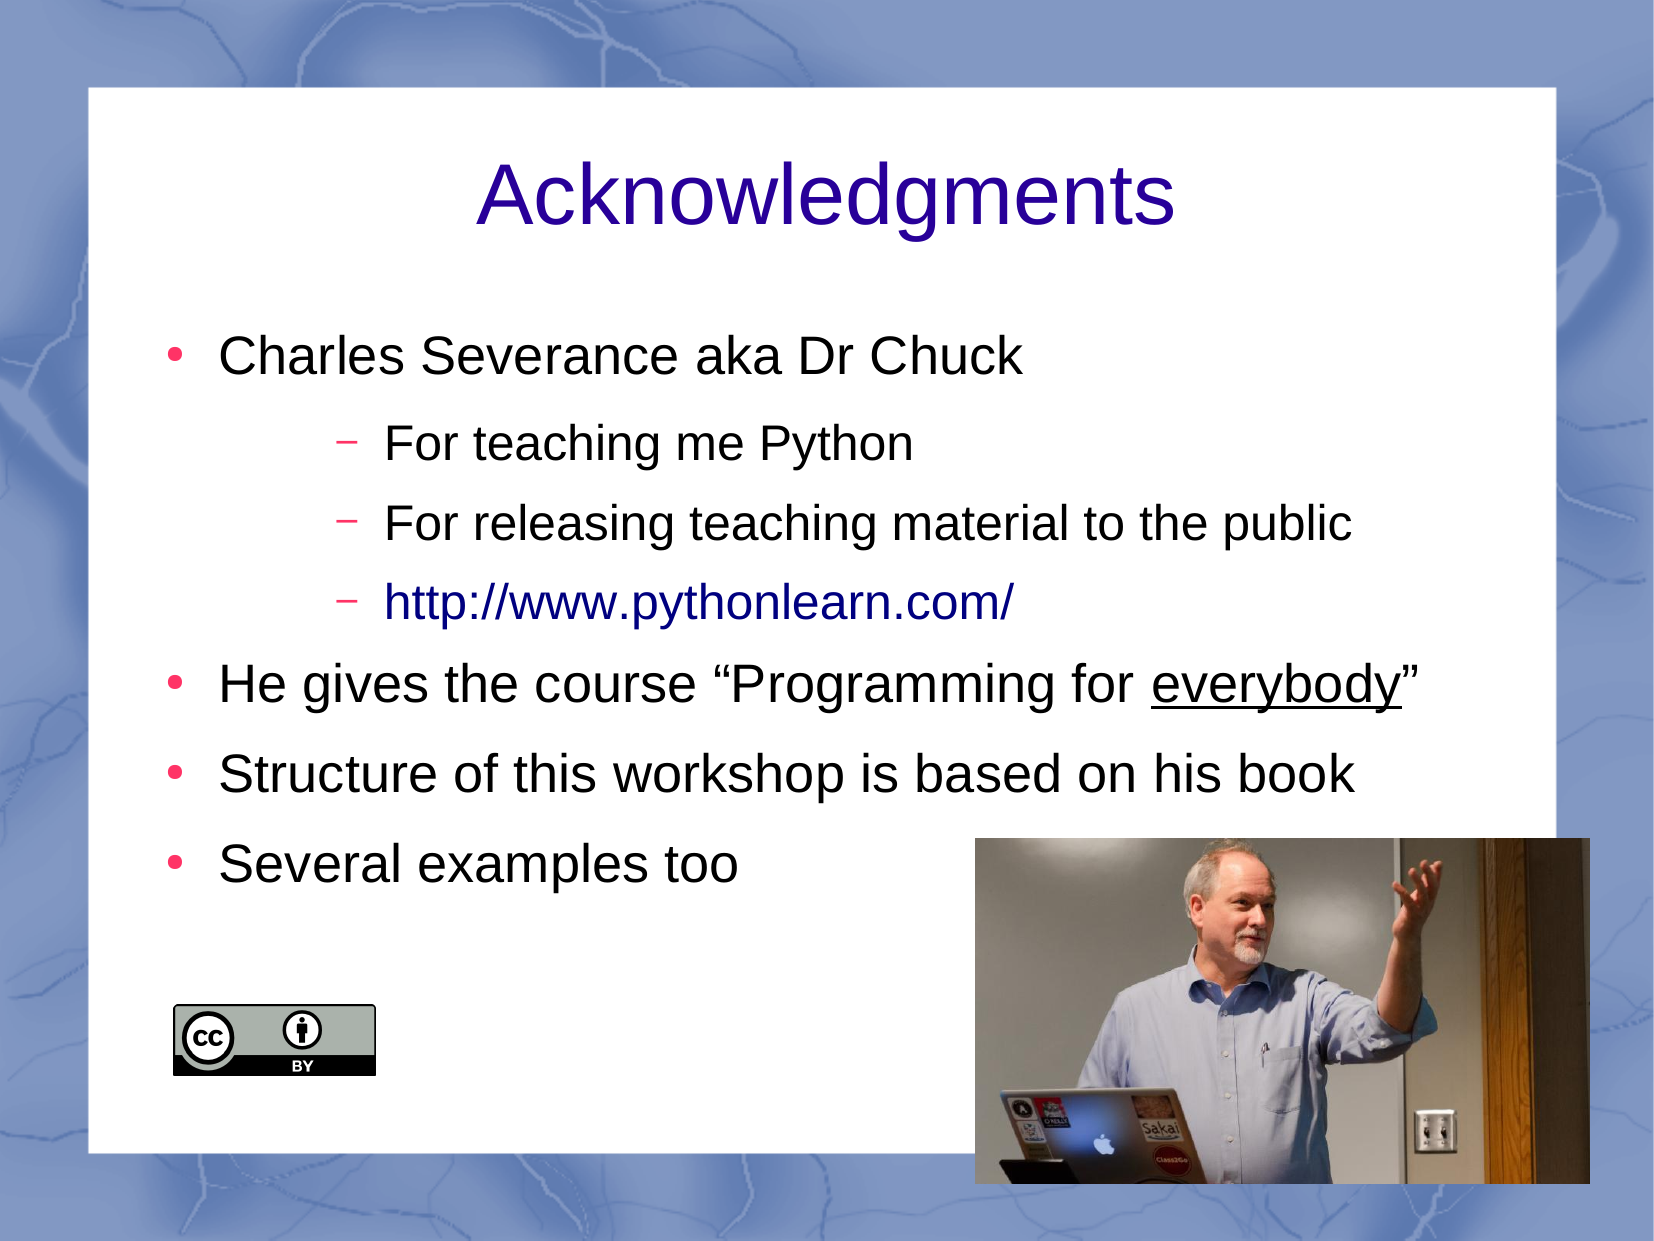

# Acknowledgments
Charles Severance aka Dr Chuck
For teaching me Python
For releasing teaching material to the public
http://www.pythonlearn.com/
He gives the course “Programming for everybody”
Structure of this workshop is based on his book
Several examples too